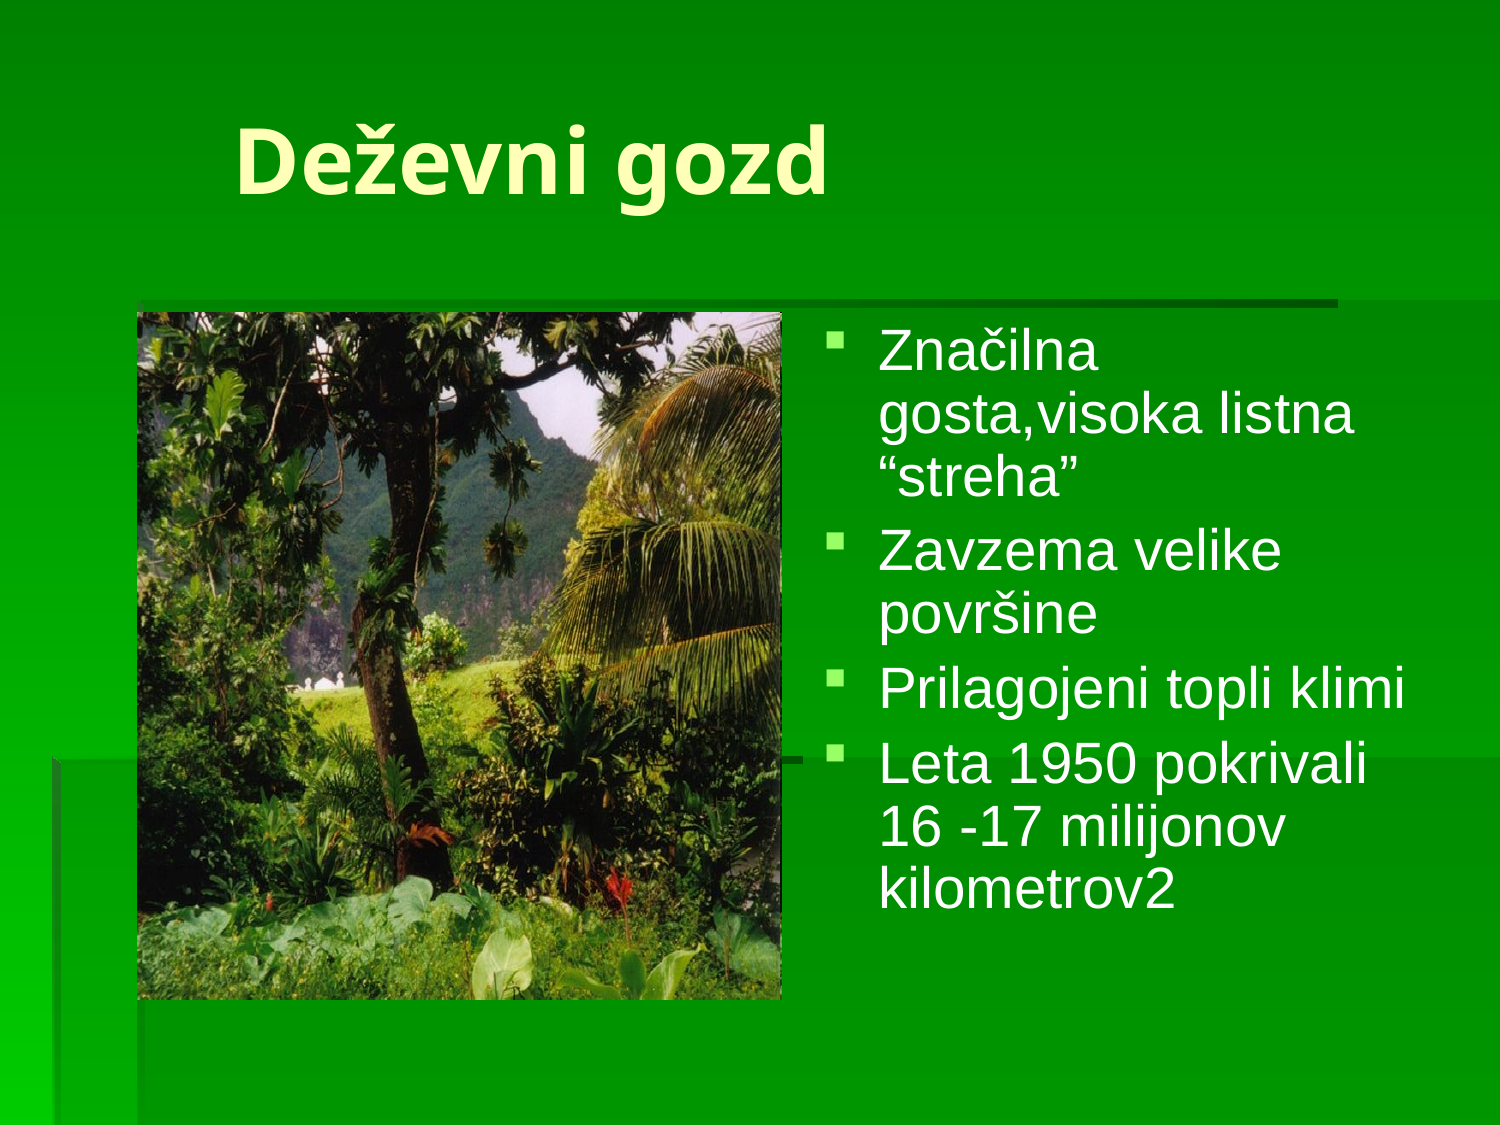

# Deževni gozd
Značilna gosta,visoka listna “streha”
Zavzema velike površine
Prilagojeni topli klimi
Leta 1950 pokrivali 16 -17 milijonov kilometrov2